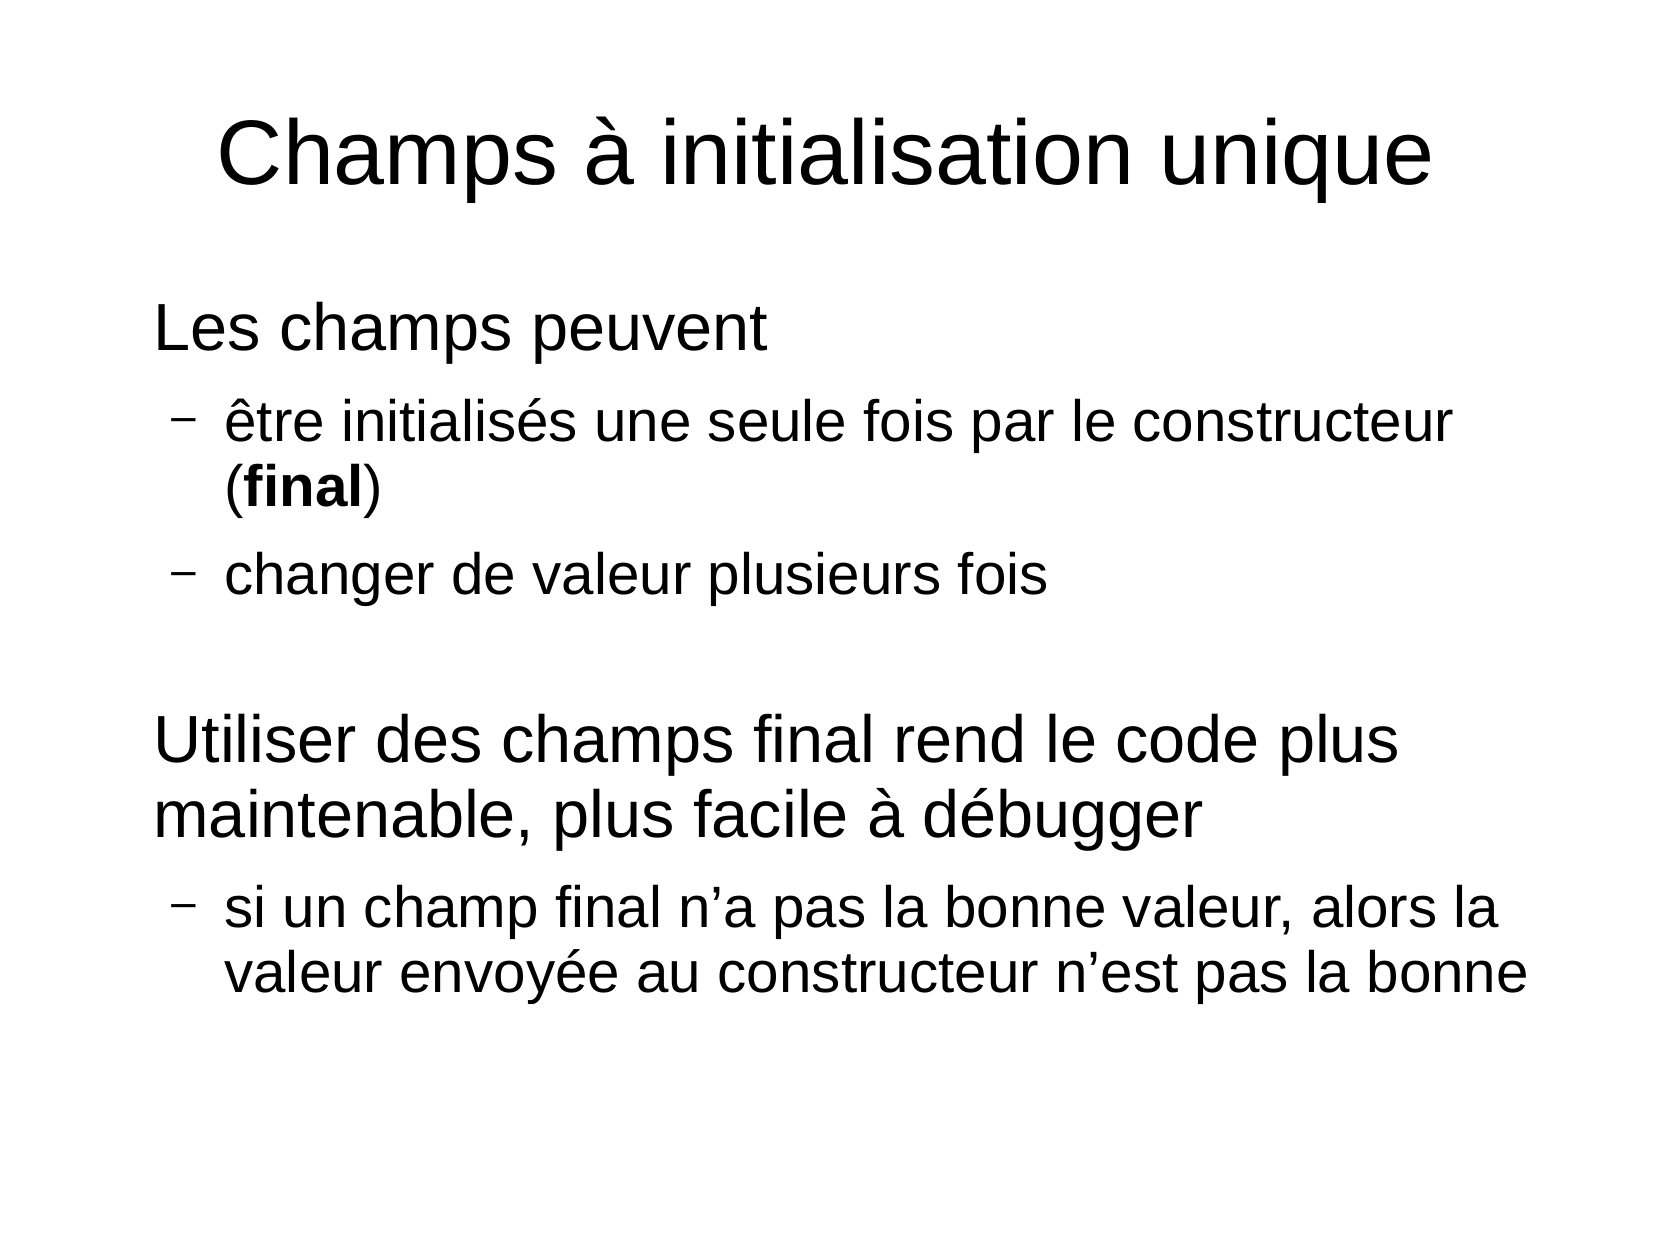

# Champs à initialisation unique
Les champs peuvent
être initialisés une seule fois par le constructeur (final)
changer de valeur plusieurs fois
Utiliser des champs final rend le code plus maintenable, plus facile à débugger
si un champ final n’a pas la bonne valeur, alors la valeur envoyée au constructeur n’est pas la bonne